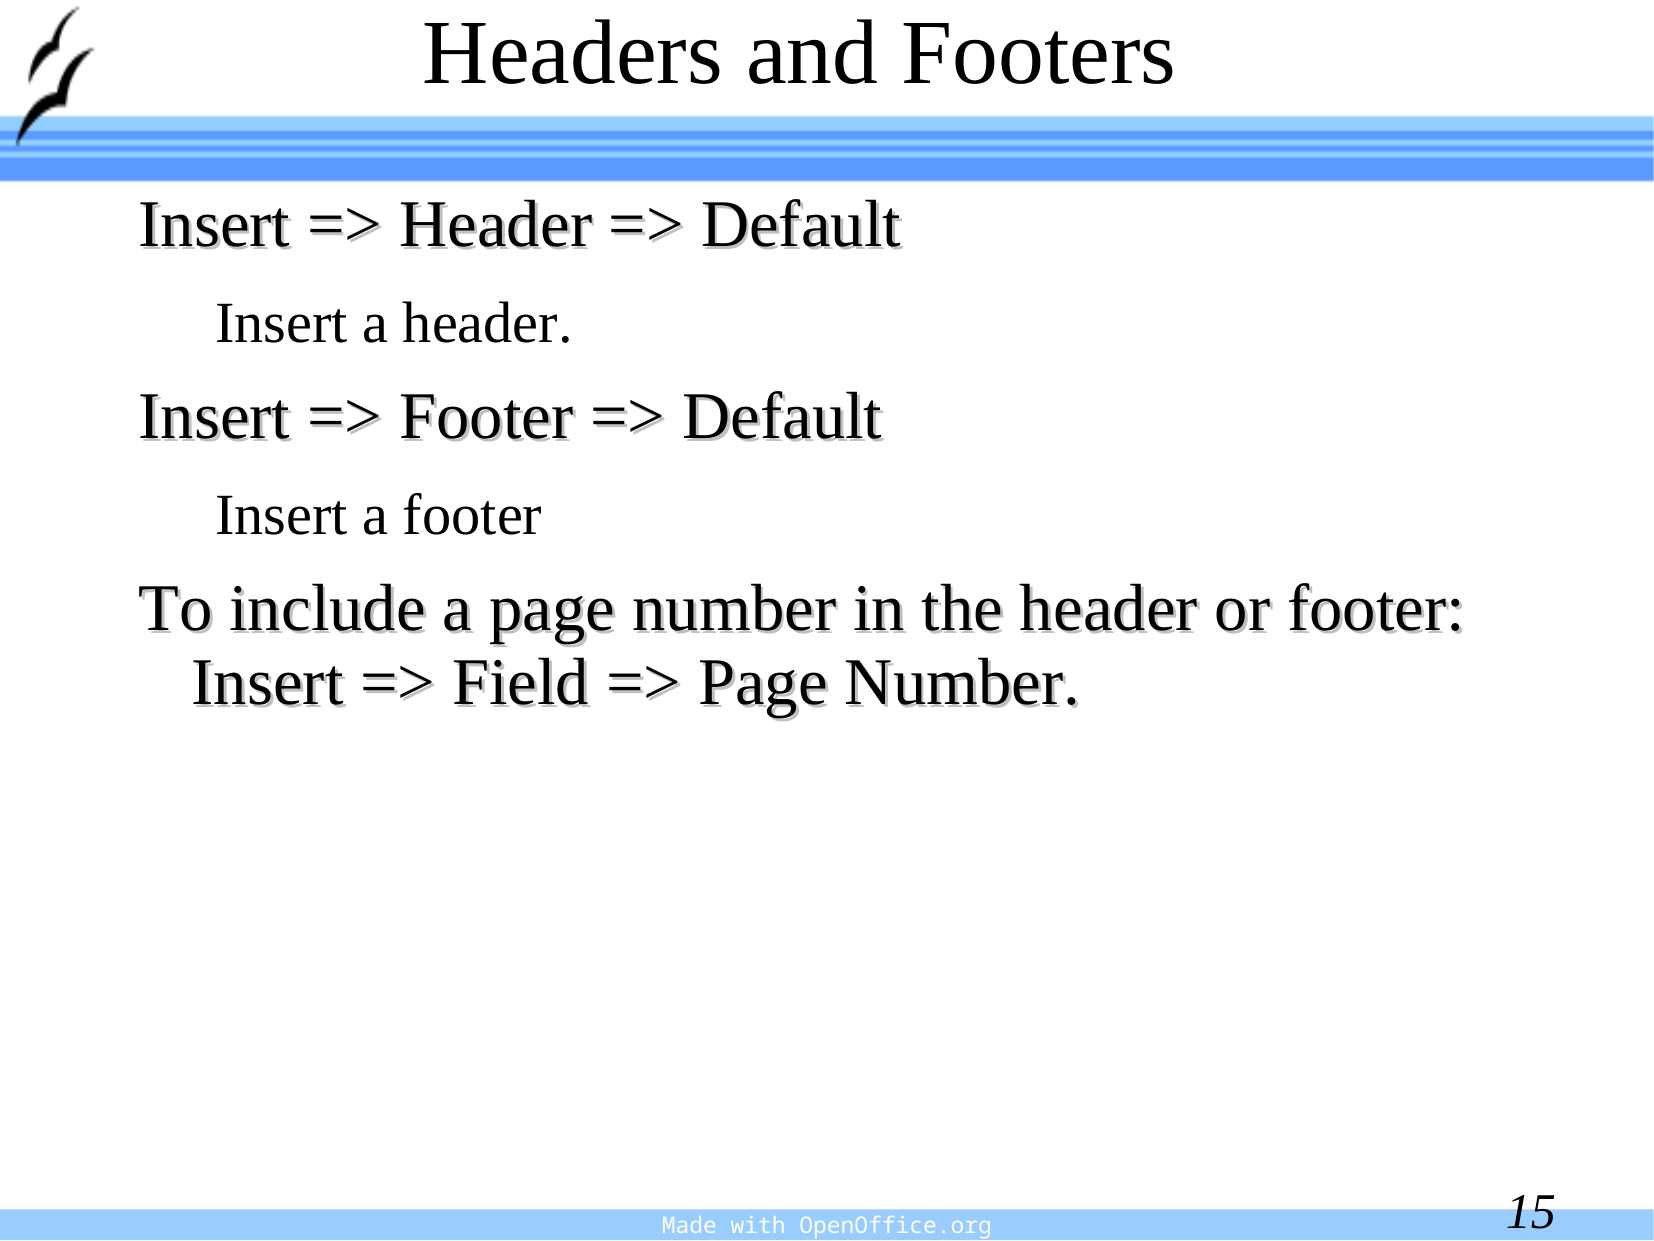

# Headers and Footers
Insert => Header => Default
Insert a header.
Insert => Footer => Default
Insert a footer
To include a page number in the header or footer: Insert => Field => Page Number.